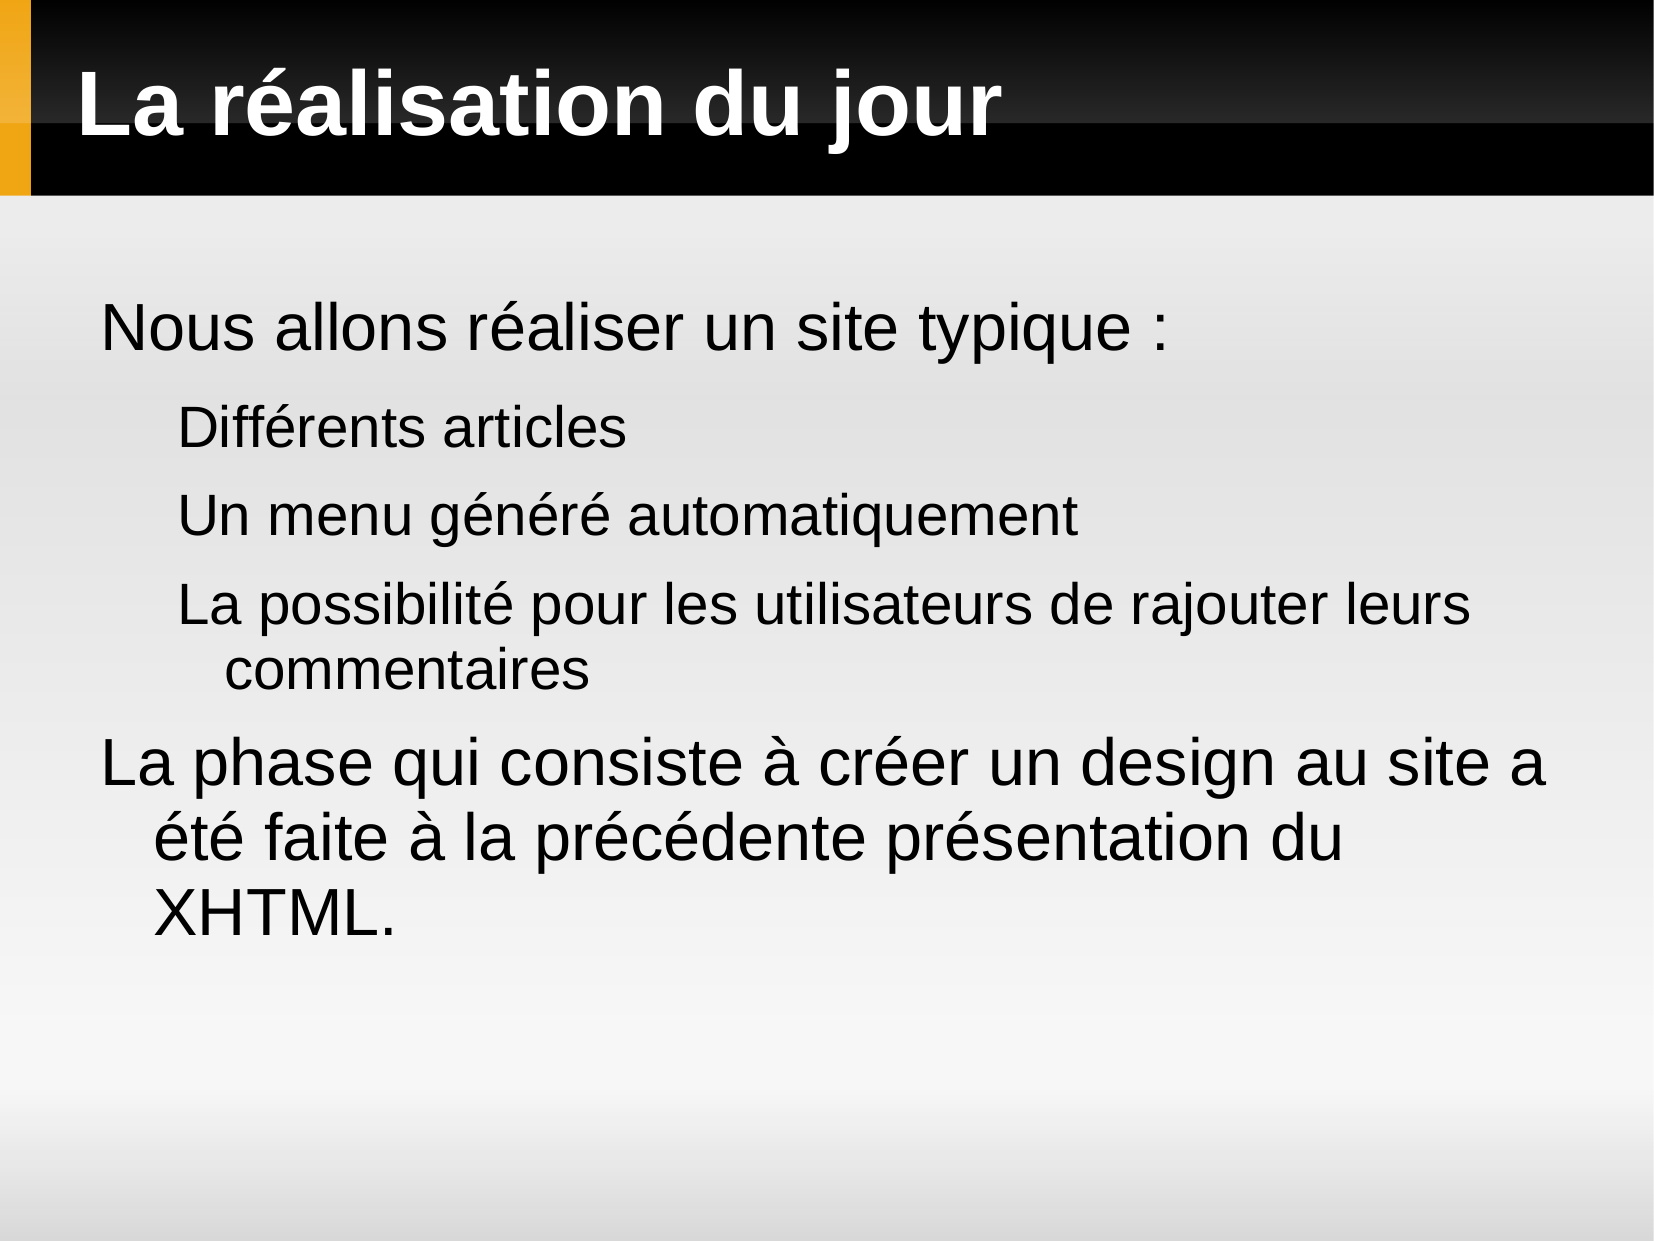

# La réalisation du jour
Nous allons réaliser un site typique :
Différents articles
Un menu généré automatiquement
La possibilité pour les utilisateurs de rajouter leurs commentaires
La phase qui consiste à créer un design au site a été faite à la précédente présentation du XHTML.